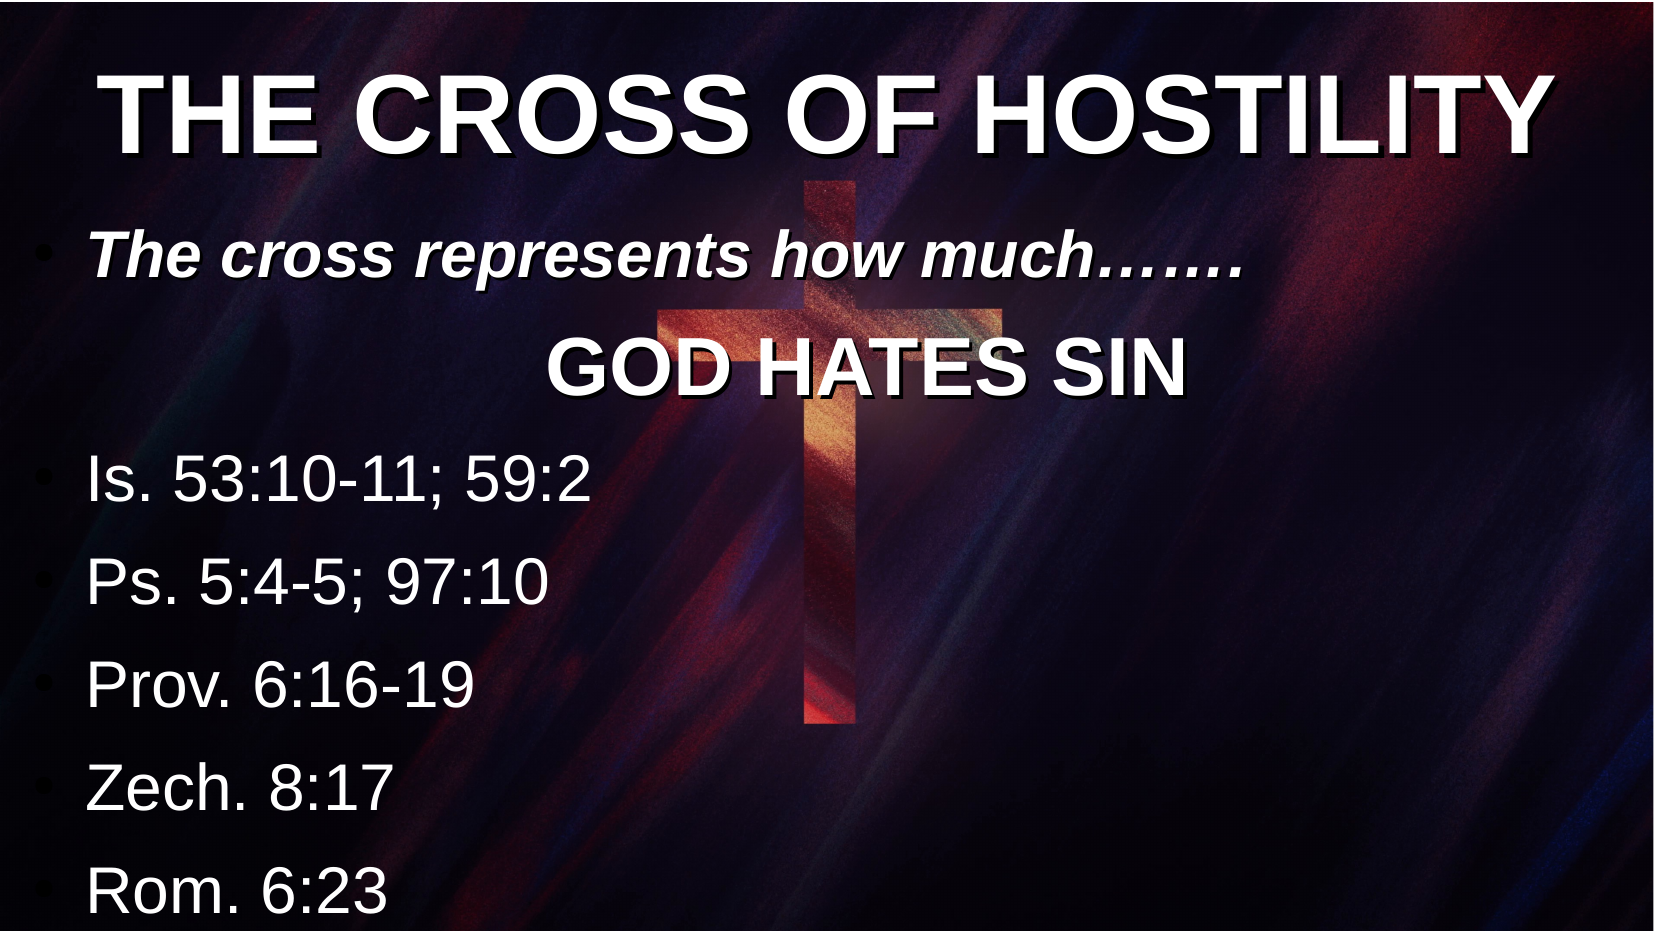

# THE CROSS OF HOSTILITY
The cross represents how much…….
GOD HATES SIN
Is. 53:10-11; 59:2
Ps. 5:4-5; 97:10
Prov. 6:16-19
Zech. 8:17
Rom. 6:23